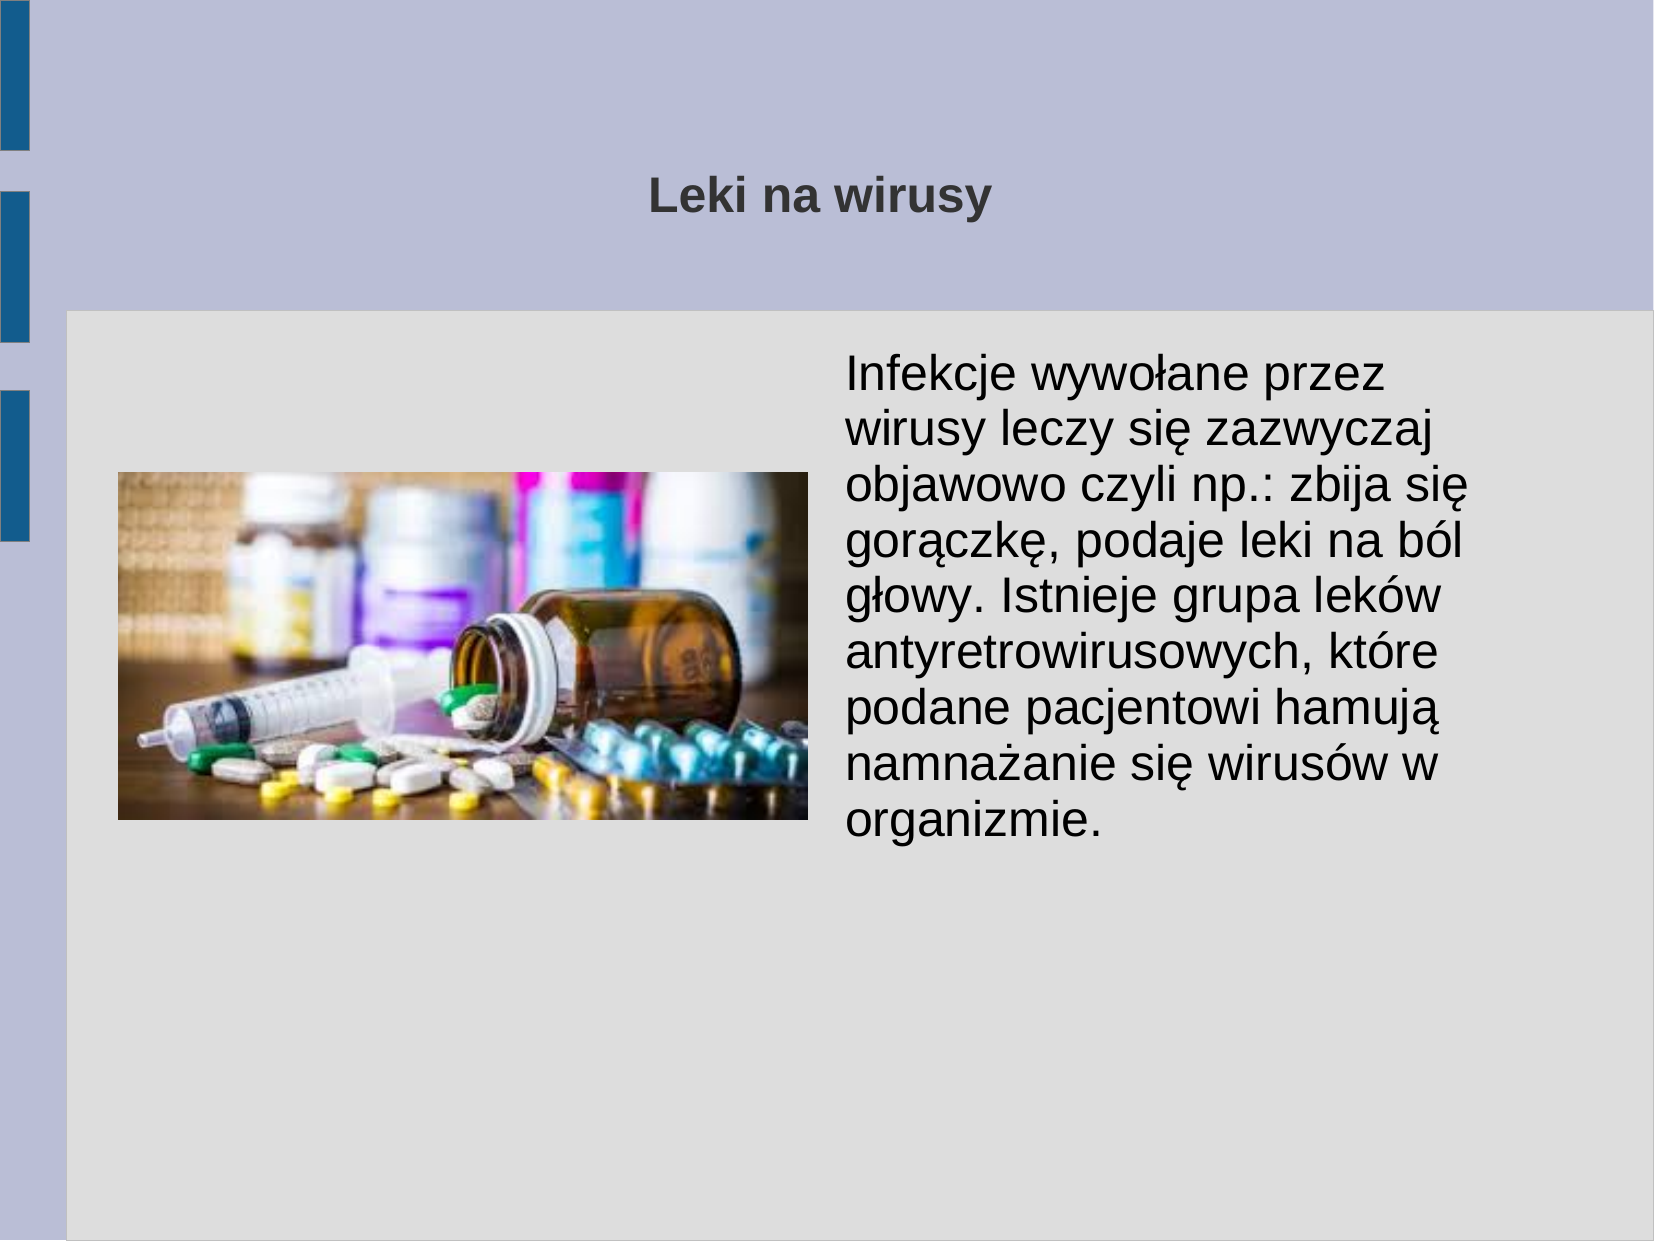

# Leki na wirusy
Infekcje wywołane przez wirusy leczy się zazwyczaj objawowo czyli np.: zbija się gorączkę, podaje leki na ból głowy. Istnieje grupa leków antyretrowirusowych, które podane pacjentowi hamują namnażanie się wirusów w organizmie.